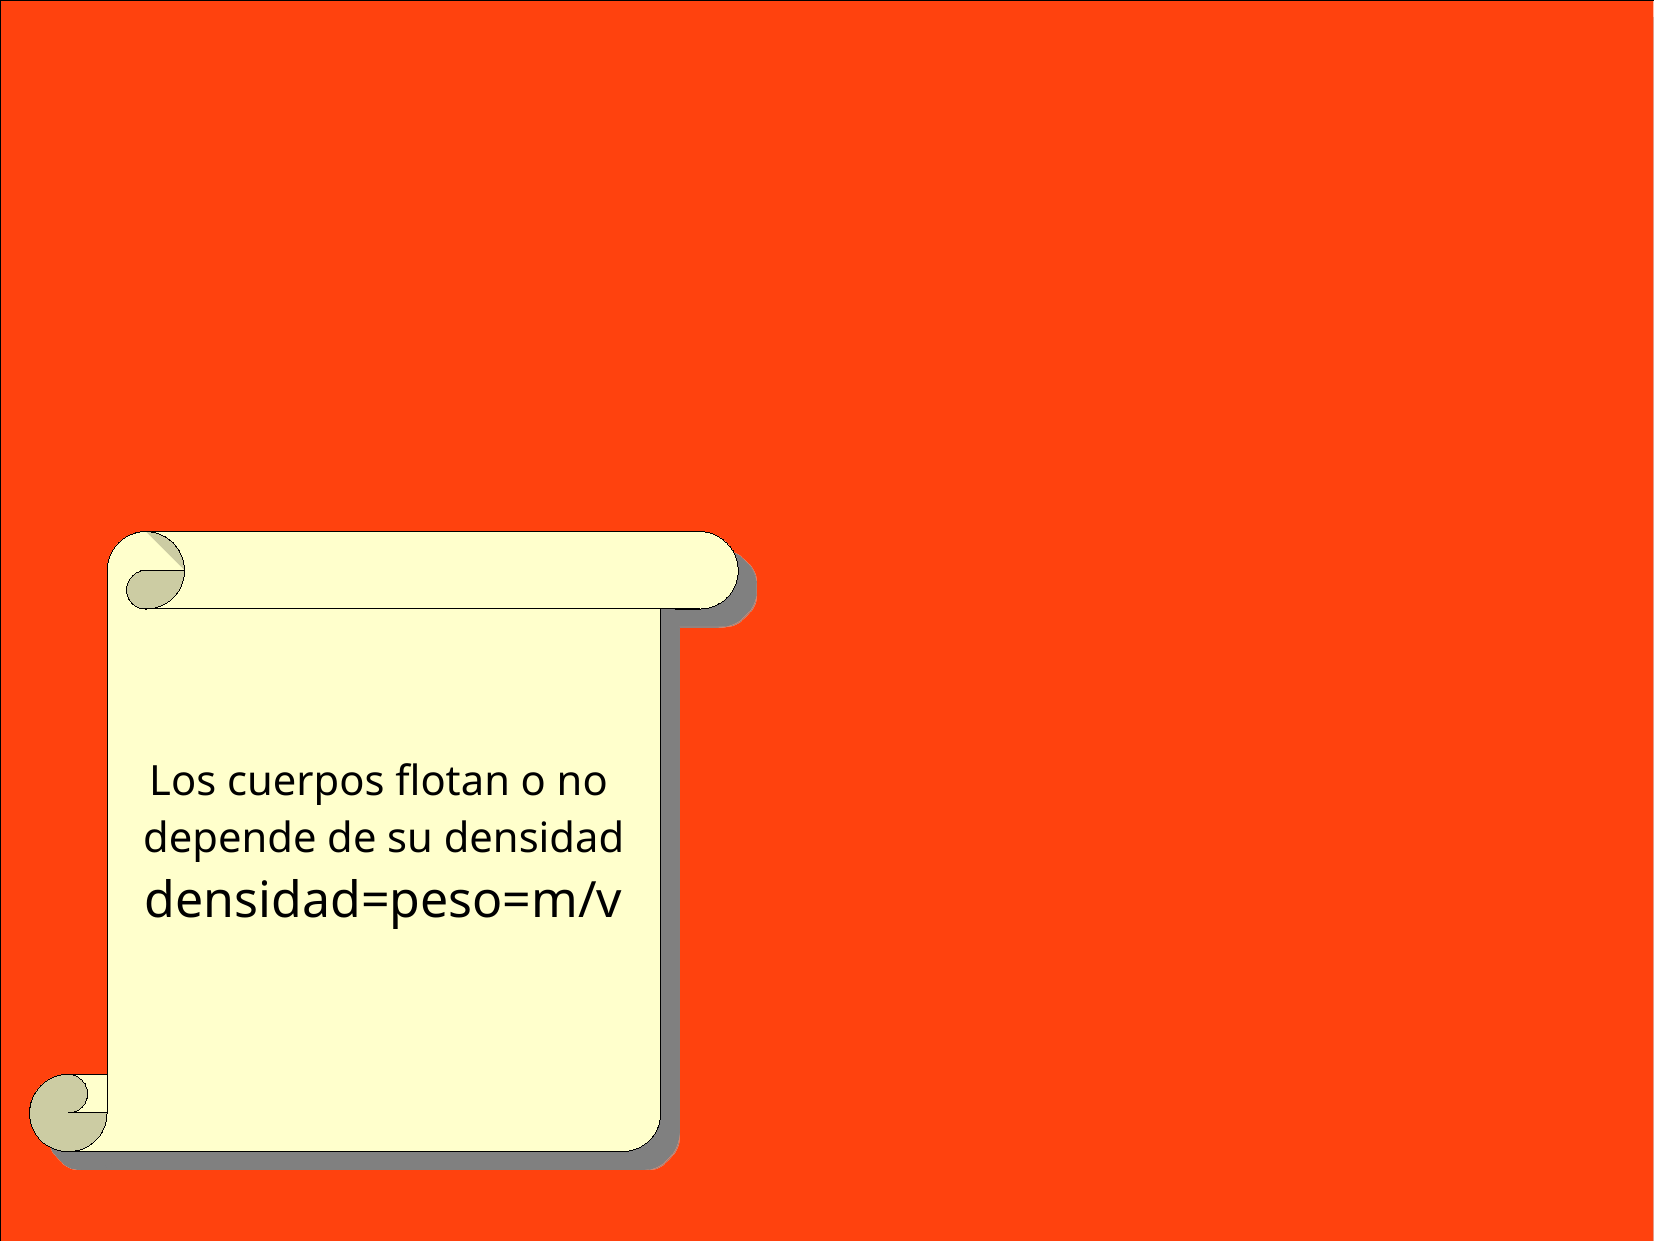

#
Los cuerpos flotan o no
depende de su densidad
densidad=peso=m/v